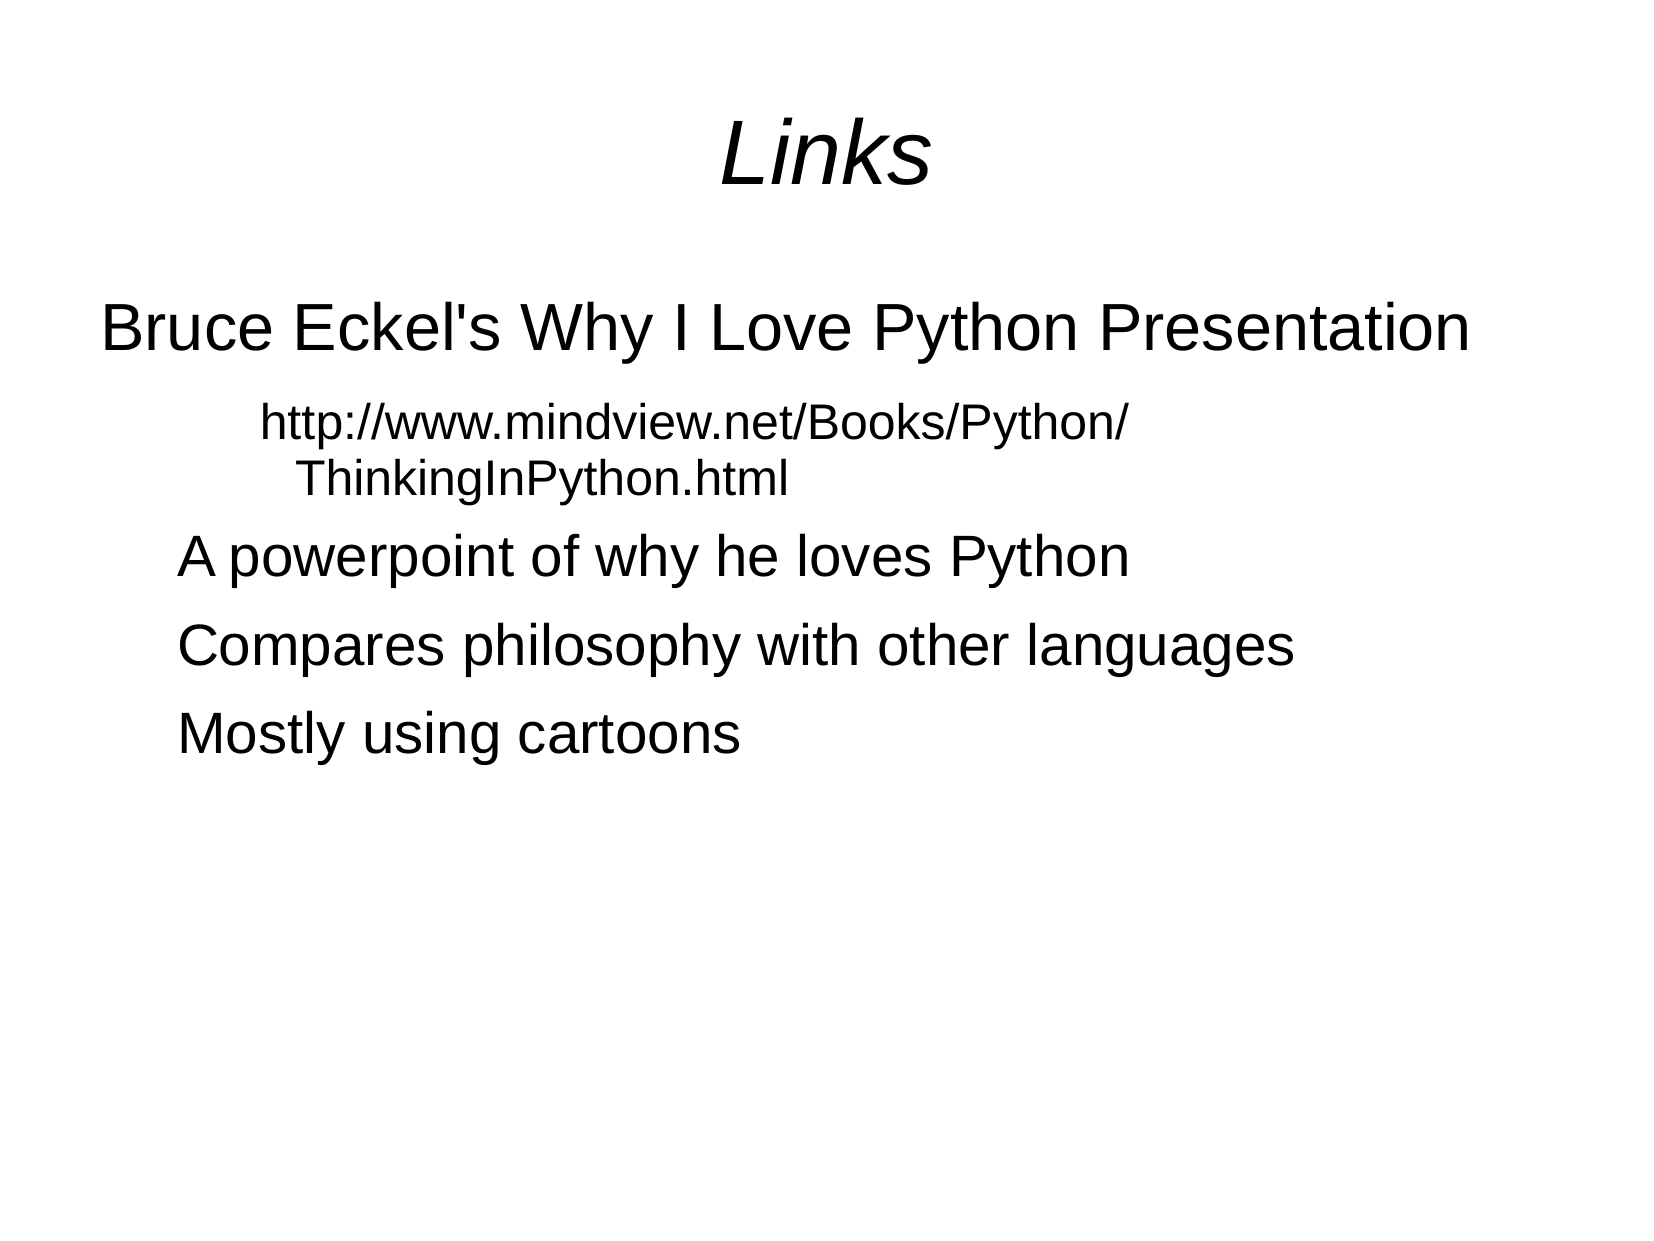

# Links
Bruce Eckel's Why I Love Python Presentation
http://www.mindview.net/Books/Python/ThinkingInPython.html
A powerpoint of why he loves Python
Compares philosophy with other languages
Mostly using cartoons